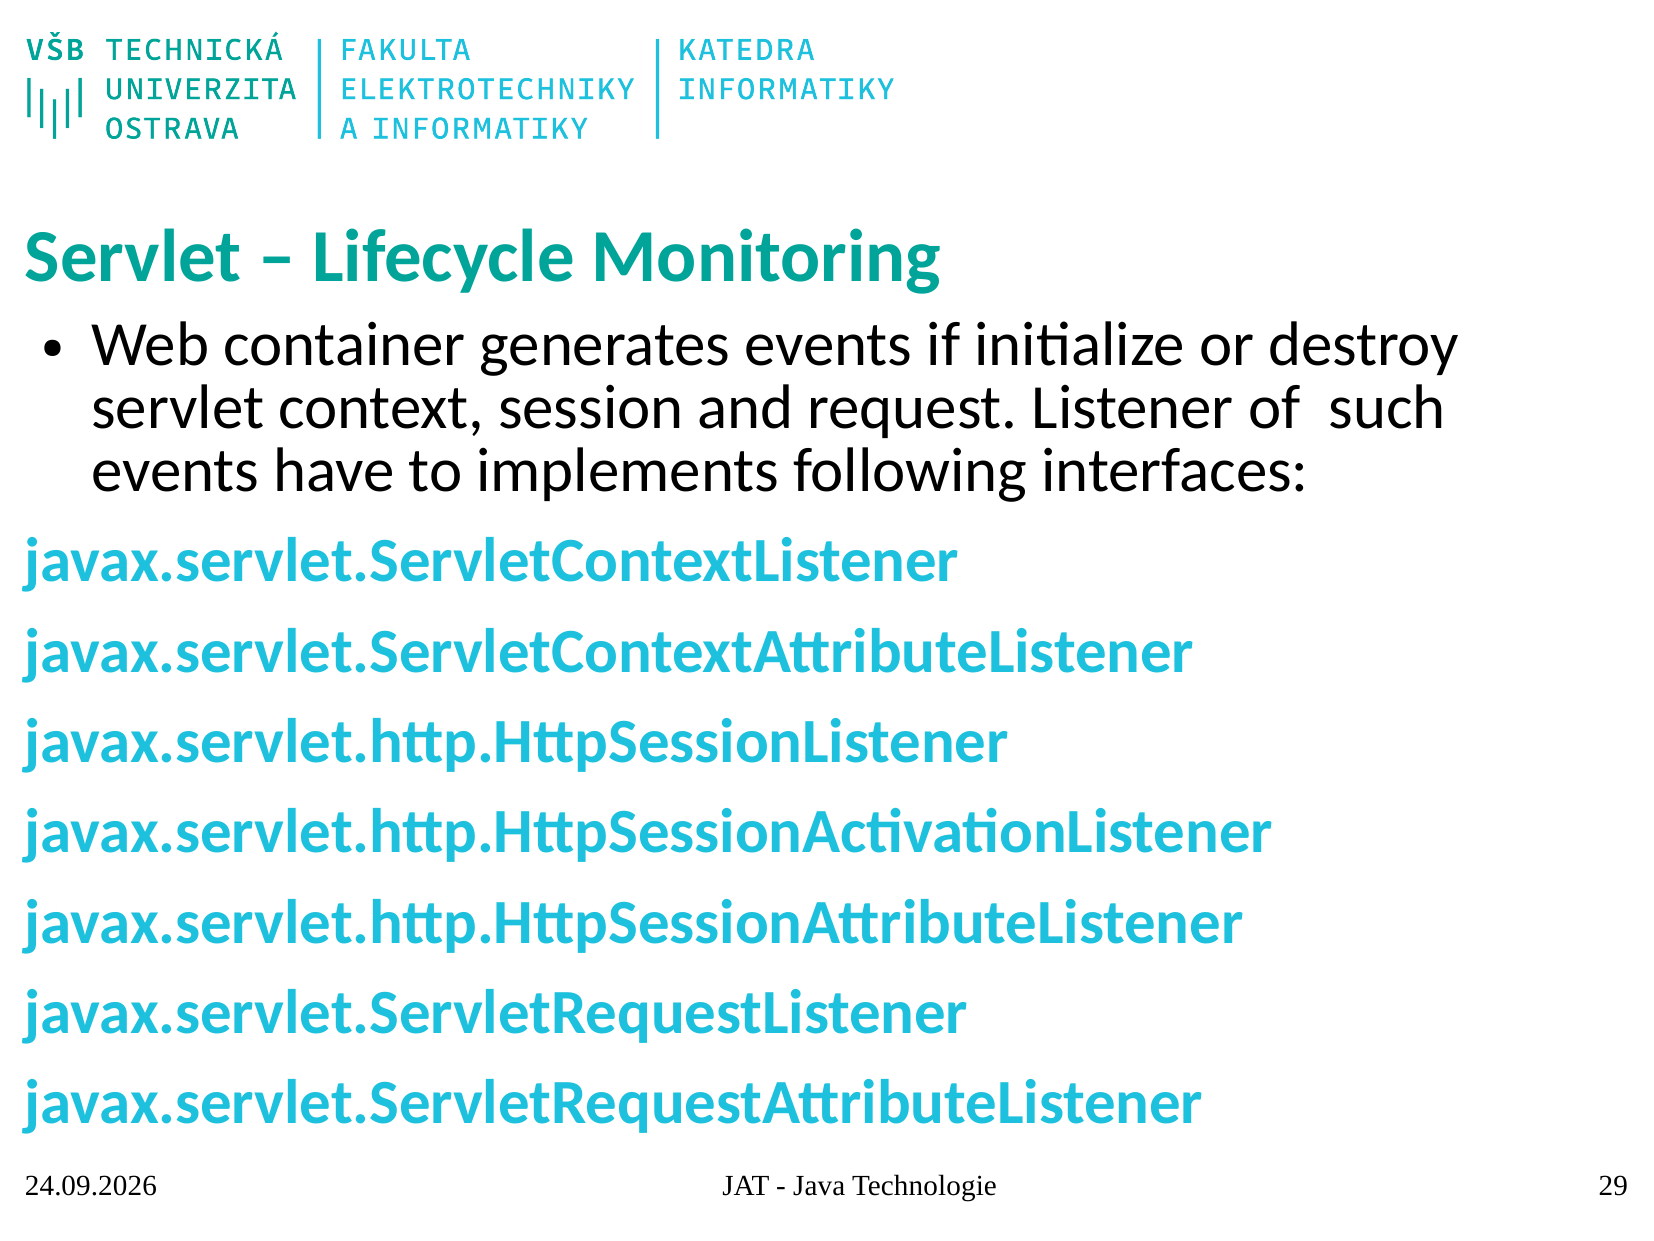

Servlet – Lifecycle Monitoring
# Web container generates events if initialize or destroy servlet context, session and request. Listener of such events have to implements following interfaces:
javax.servlet.ServletContextListener
javax.servlet.ServletContextAttributeListener
javax.servlet.http.HttpSessionListener
javax.servlet.http.HttpSessionActivationListener
javax.servlet.http.HttpSessionAttributeListener
javax.servlet.ServletRequestListener
javax.servlet.ServletRequestAttributeListener
JAT - Java Technologie
29